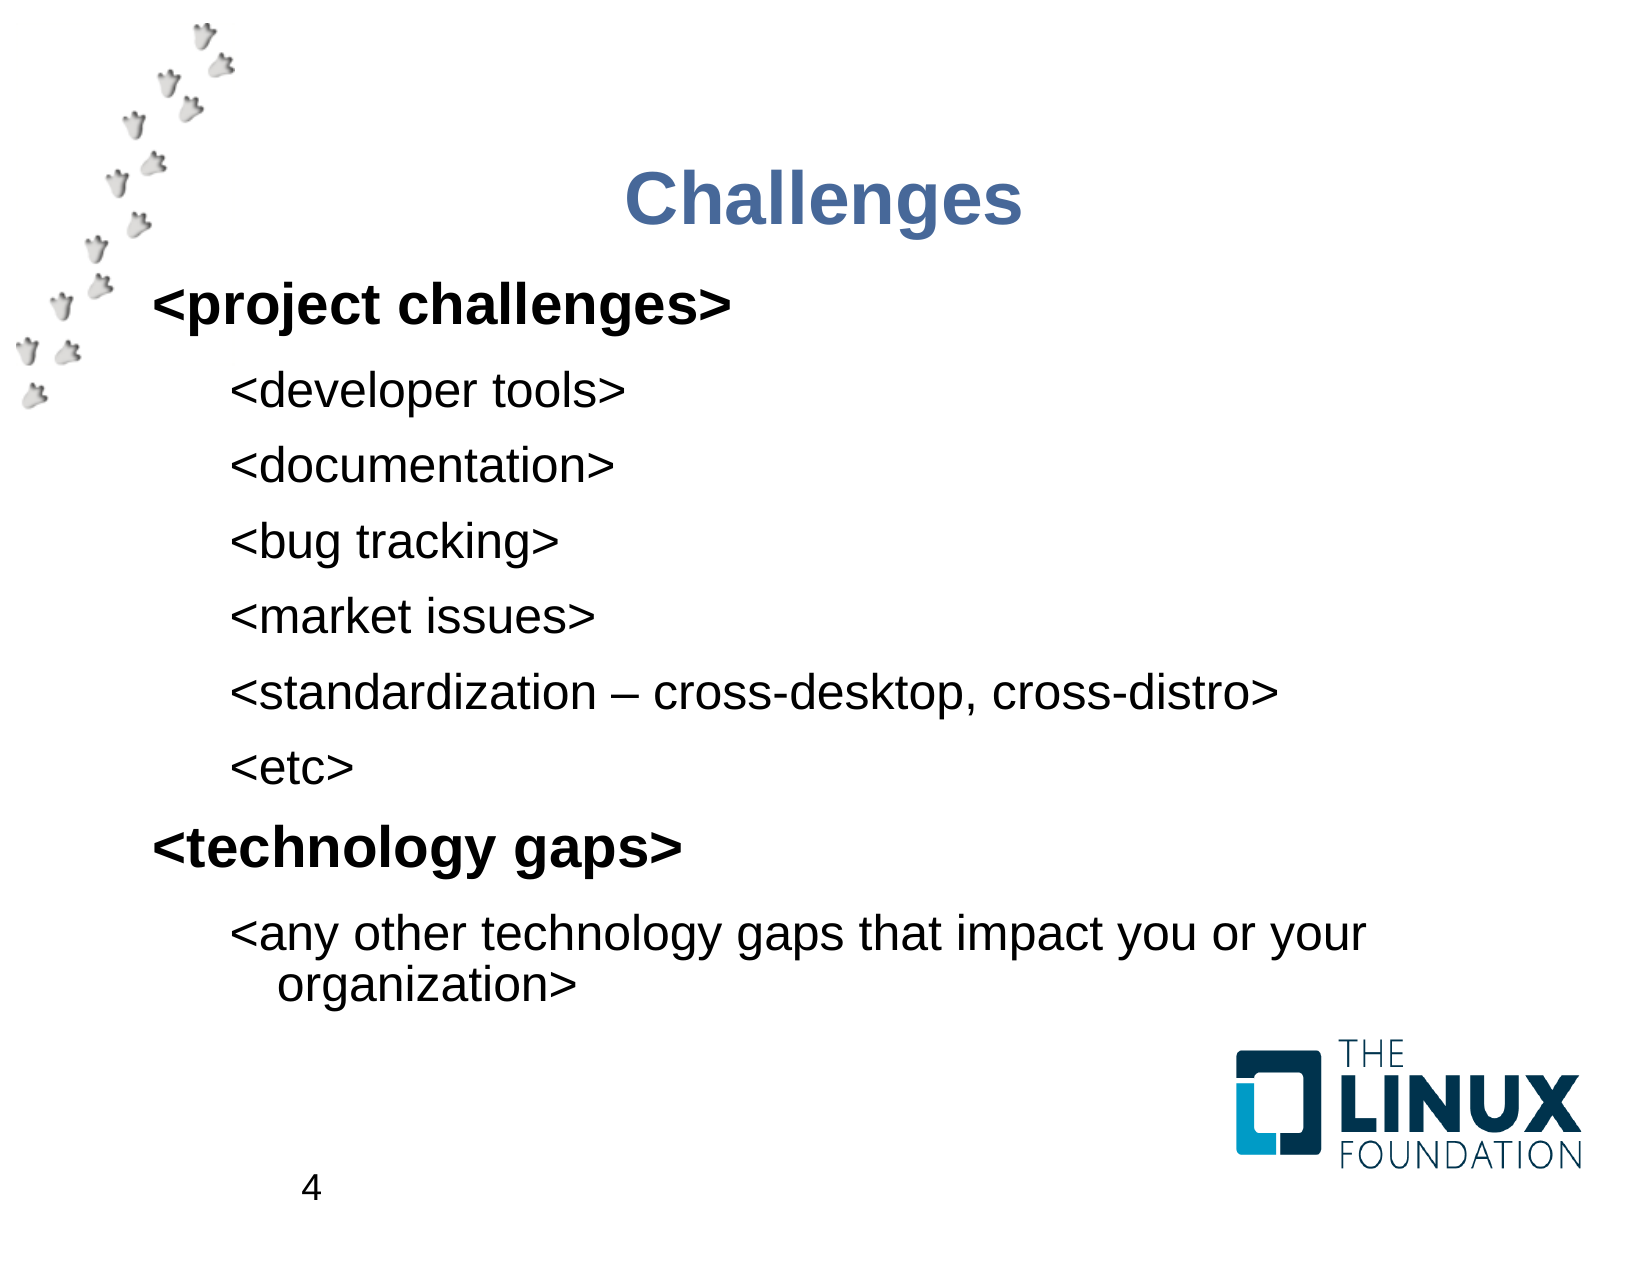

# Challenges
<project challenges>
<developer tools>
<documentation>
<bug tracking>
<market issues>
<standardization – cross-desktop, cross-distro>
<etc>
<technology gaps>
<any other technology gaps that impact you or your organization>